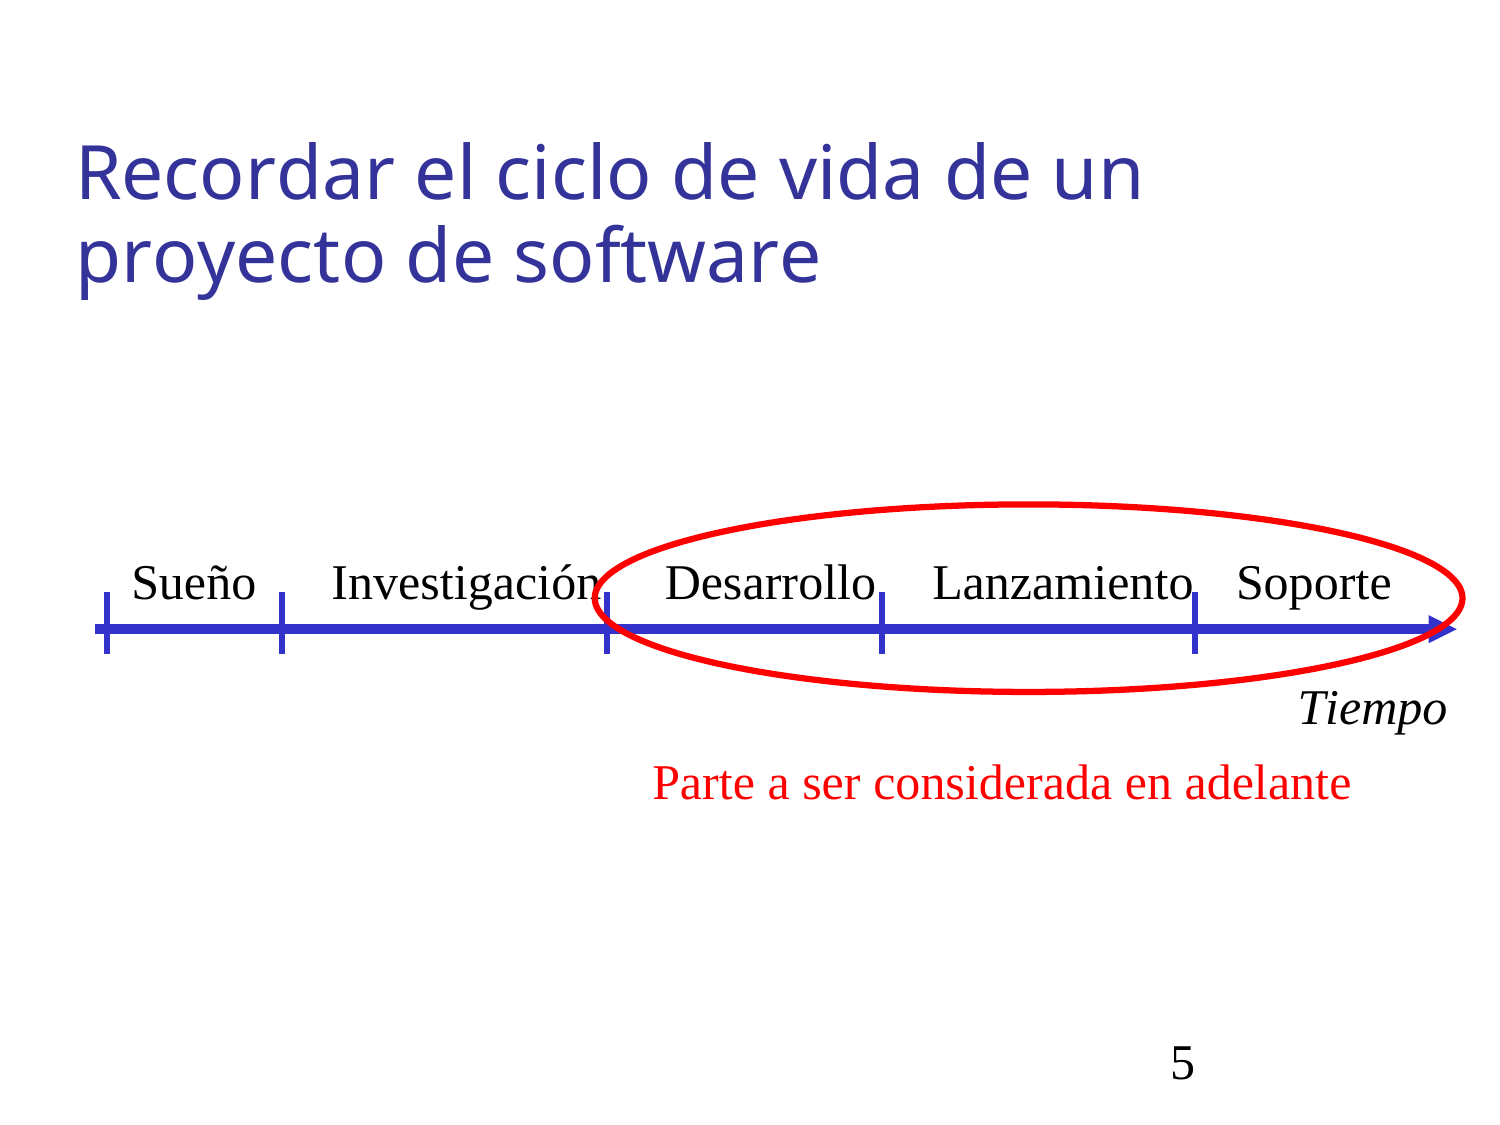

# Recordar el ciclo de vida de un proyecto de software
Sueño
Investigación
Desarrollo
Lanzamiento
Soporte
Tiempo
Parte a ser considerada en adelante
5